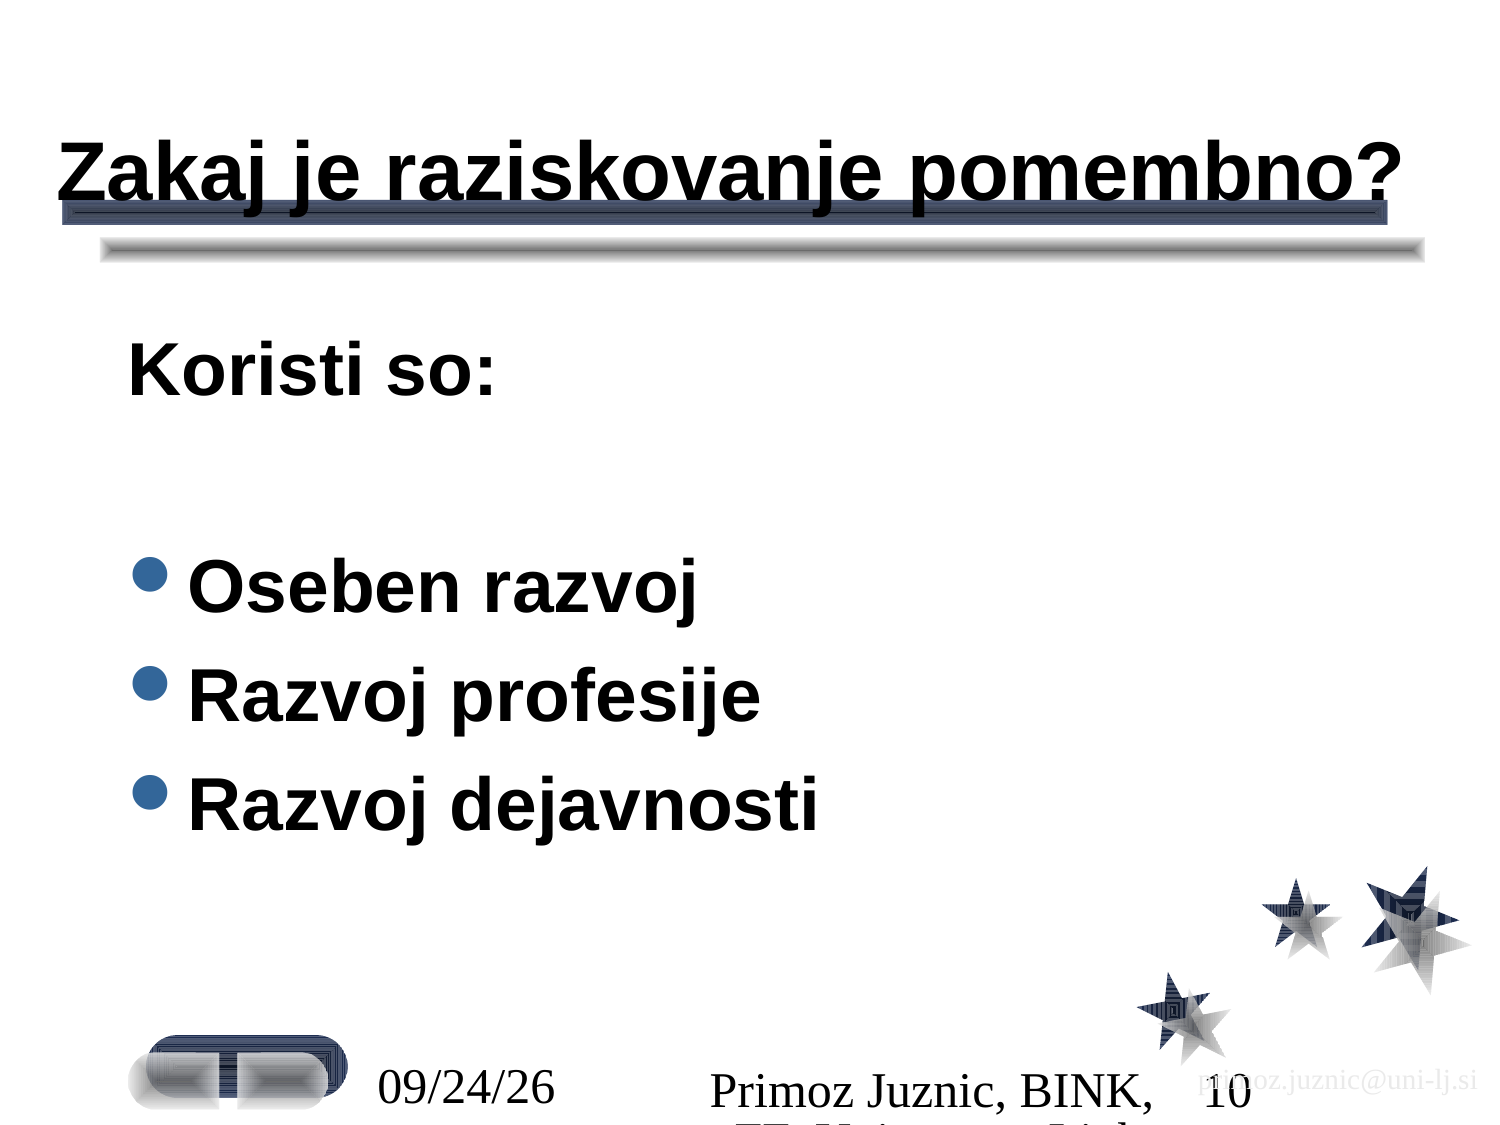

# Zakaj je raziskovanje pomembno?
Koristi so:
Oseben razvoj
Razvoj profesije
Razvoj dejavnosti
Primoz Juznic, BINK, FF, Univerza v Ljubljani
10